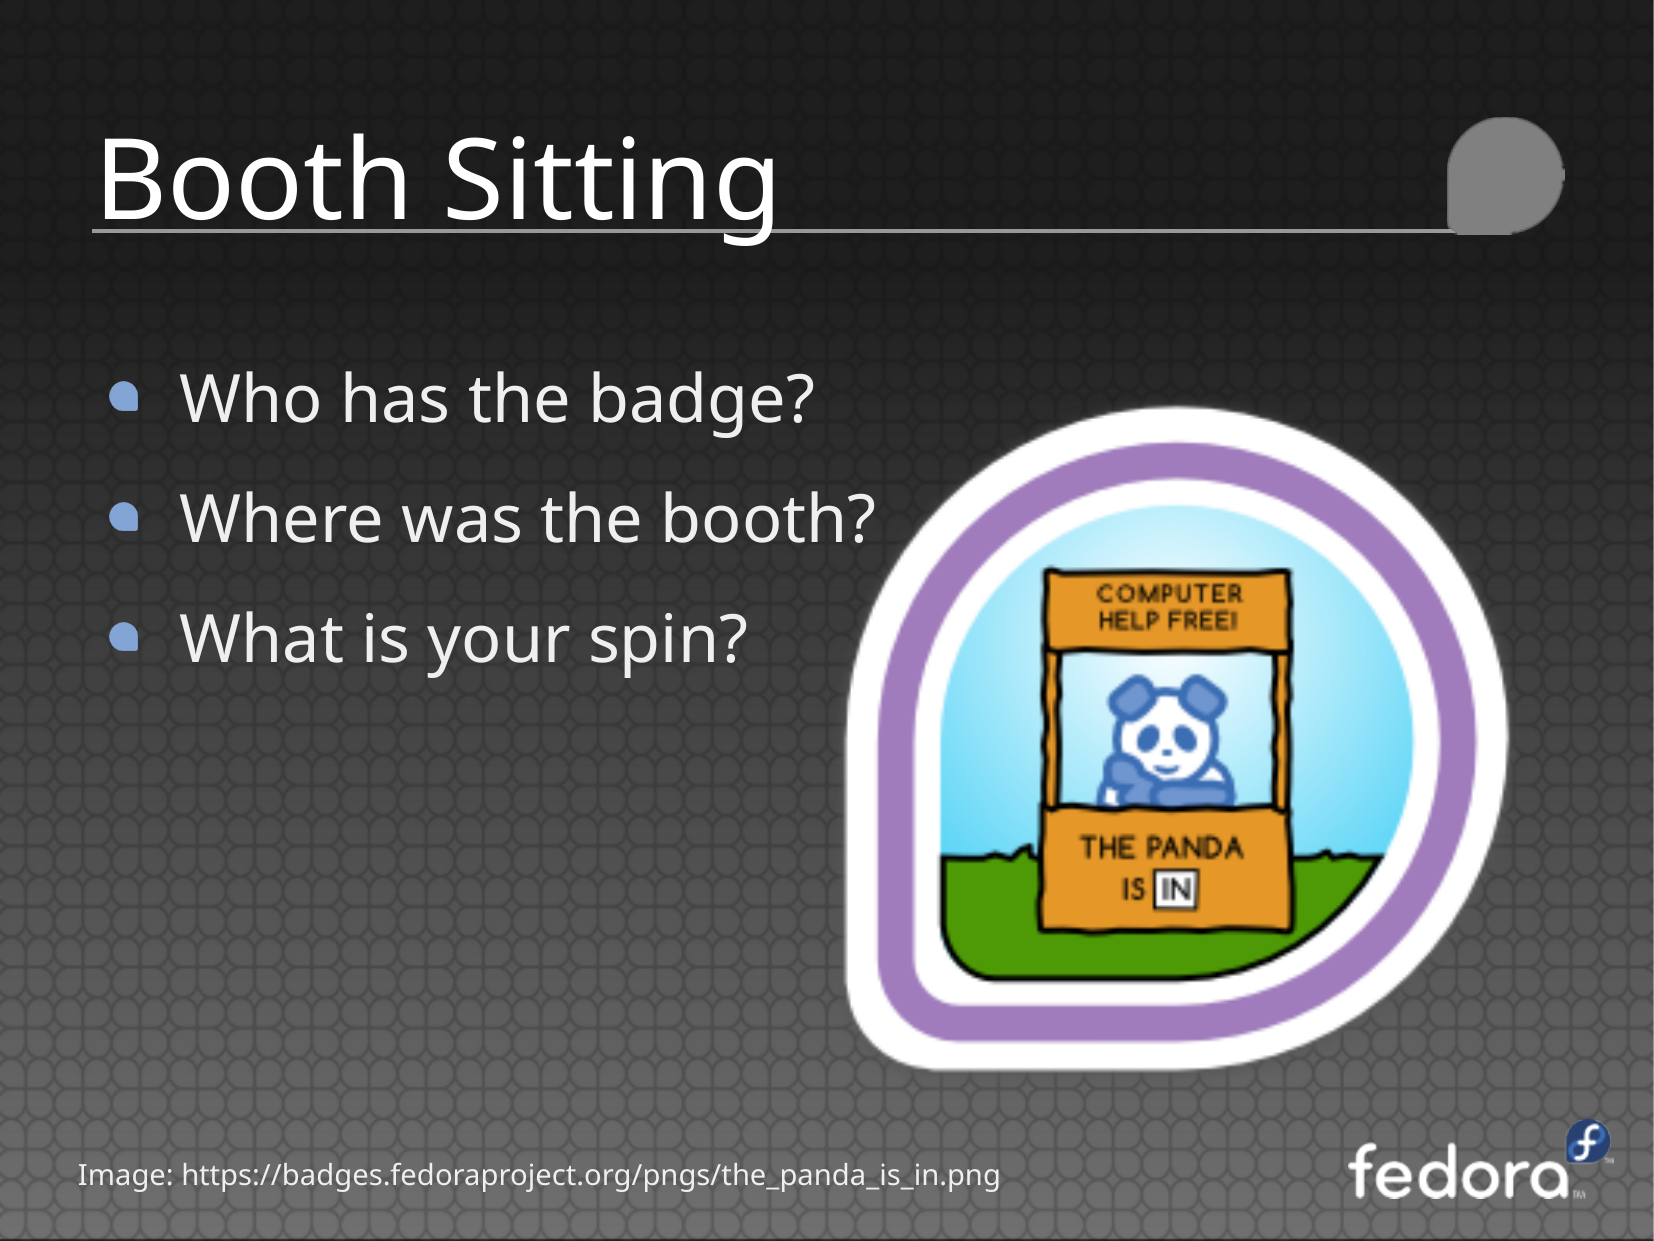

# Booth Sitting
 Who has the badge?
 Where was the booth?
 What is your spin?
Image: https://badges.fedoraproject.org/pngs/the_panda_is_in.png